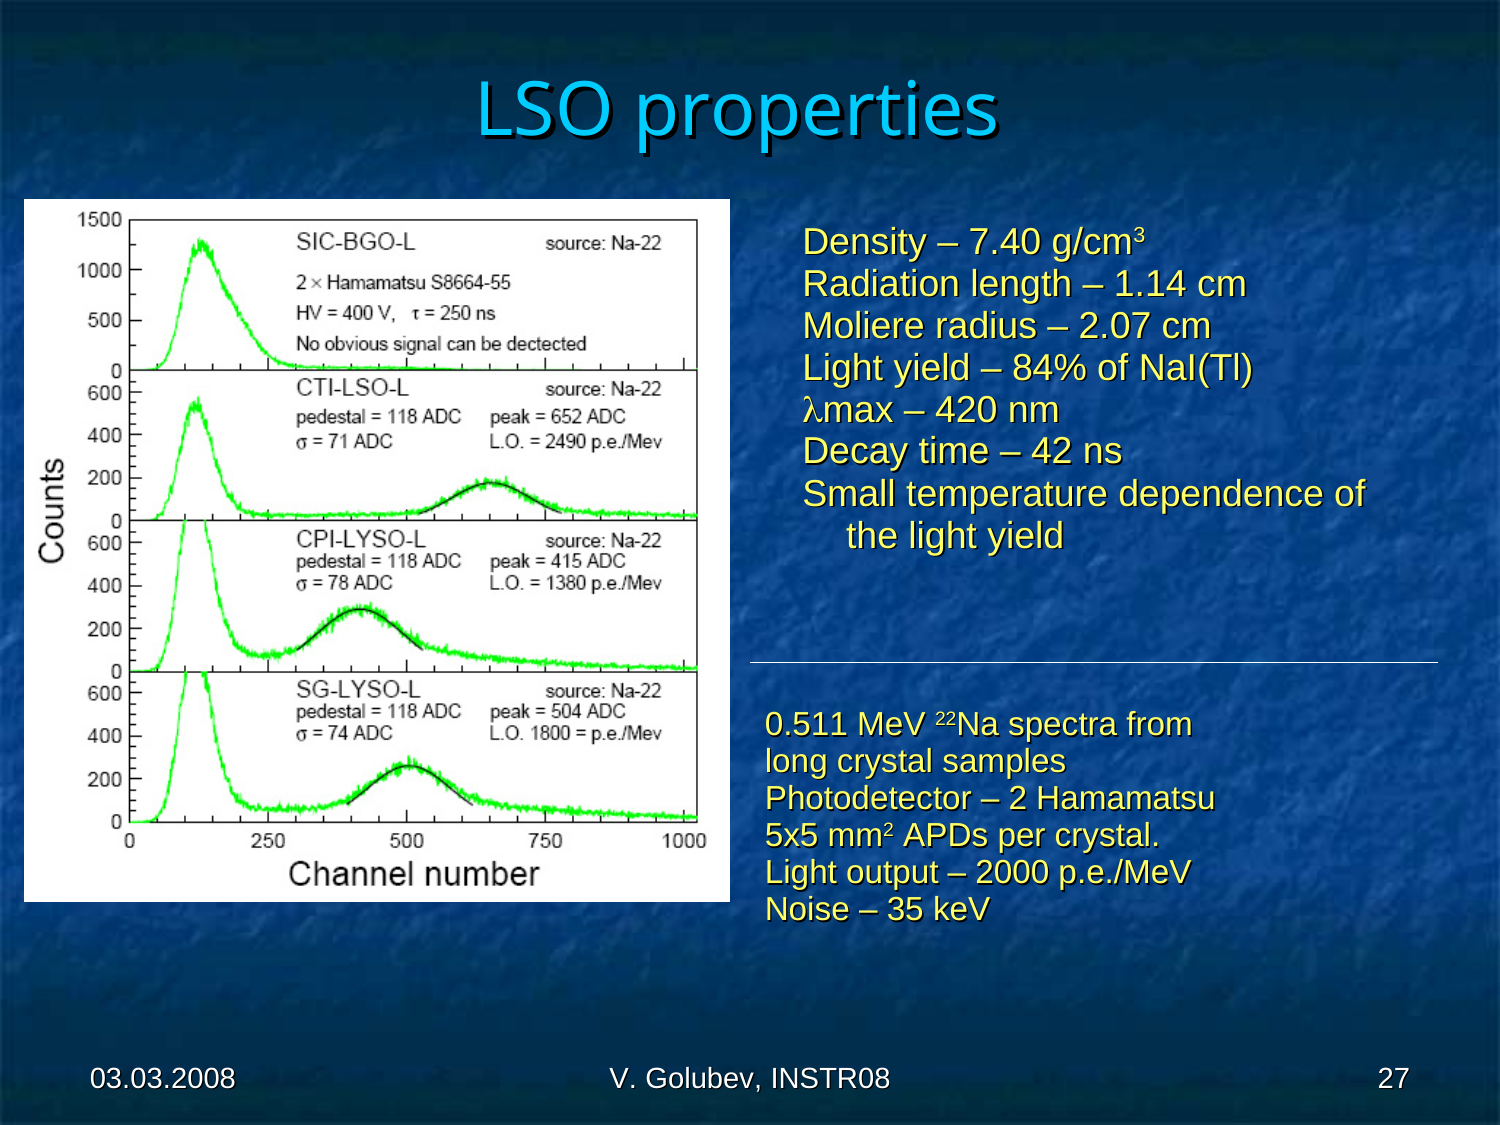

# LSO properties
Density – 7.40 g/cm3
Radiation length – 1.14 cm
Moliere radius – 2.07 cm
Light yield – 84% of NaI(Tl)
max – 420 nm
Decay time – 42 ns
Small temperature dependence of the light yield
0.511 MeV 22Na spectra from long crystal samples
Photodetector – 2 Hamamatsu 5x5 mm2 APDs per crystal.
Light output – 2000 p.e./MeV
Noise – 35 keV
03.03.2008
V. Golubev, INSTR08
27